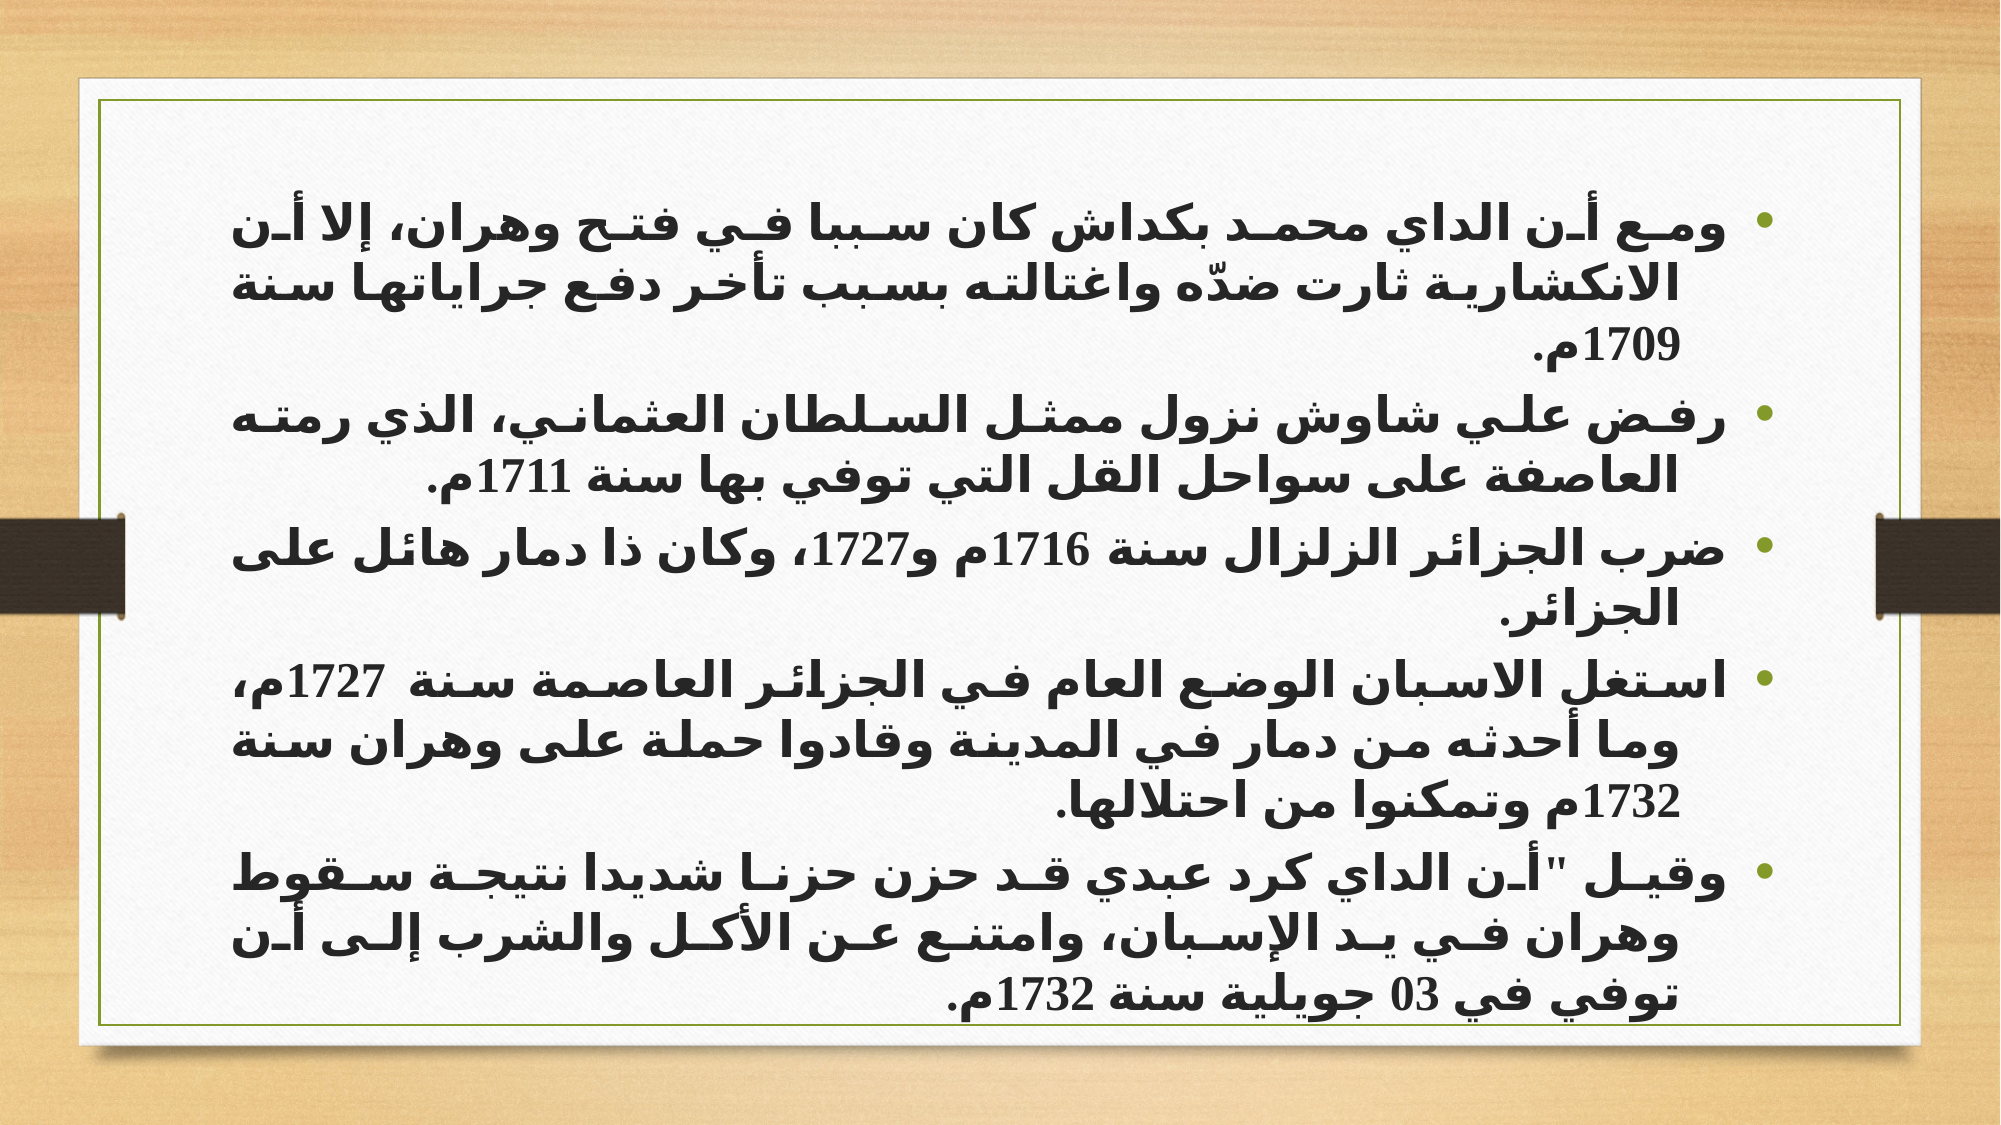

ومع أن الداي محمد بكداش كان سببا في فتح وهران، إلا أن الانكشارية ثارت ضدّه واغتالته بسبب تأخر دفع جراياتها سنة 1709م.
رفض علي شاوش نزول ممثل السلطان العثماني، الذي رمته العاصفة على سواحل القل التي توفي بها سنة 1711م.
ضرب الجزائر الزلزال سنة 1716م و1727، وكان ذا دمار هائل على الجزائر.
	استغل الاسبان الوضع العام في الجزائر العاصمة سنة 1727م، وما أحدثه من دمار في المدينة وقادوا حملة على وهران سنة 1732م وتمكنوا من احتلالها.
وقيل "أن الداي كرد عبدي قد حزن حزنا شديدا نتيجة سقوط وهران في يد الإسبان، وامتنع عن الأكل والشرب إلى أن توفي في 03 جويلية سنة 1732م.